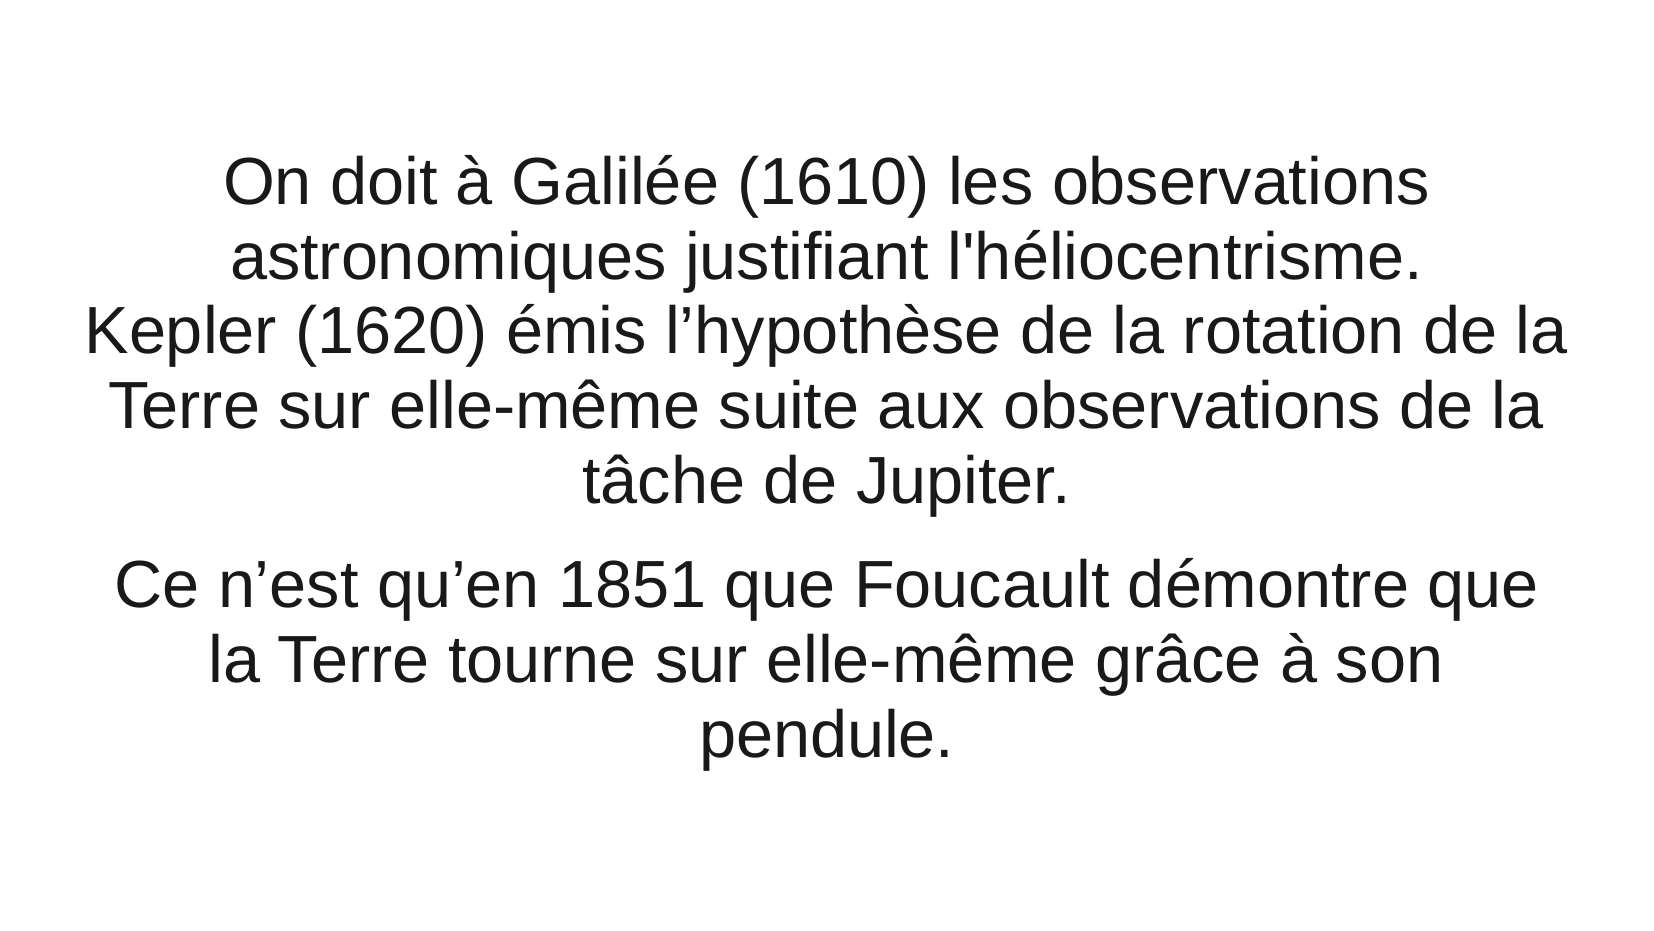

# On doit à Galilée (1610) les observations astronomiques justifiant l'héliocentrisme.
Kepler (1620) émis l’hypothèse de la rotation de la Terre sur elle-même suite aux observations de la tâche de Jupiter.
Ce n’est qu’en 1851 que Foucault démontre que la Terre tourne sur elle-même grâce à son pendule.